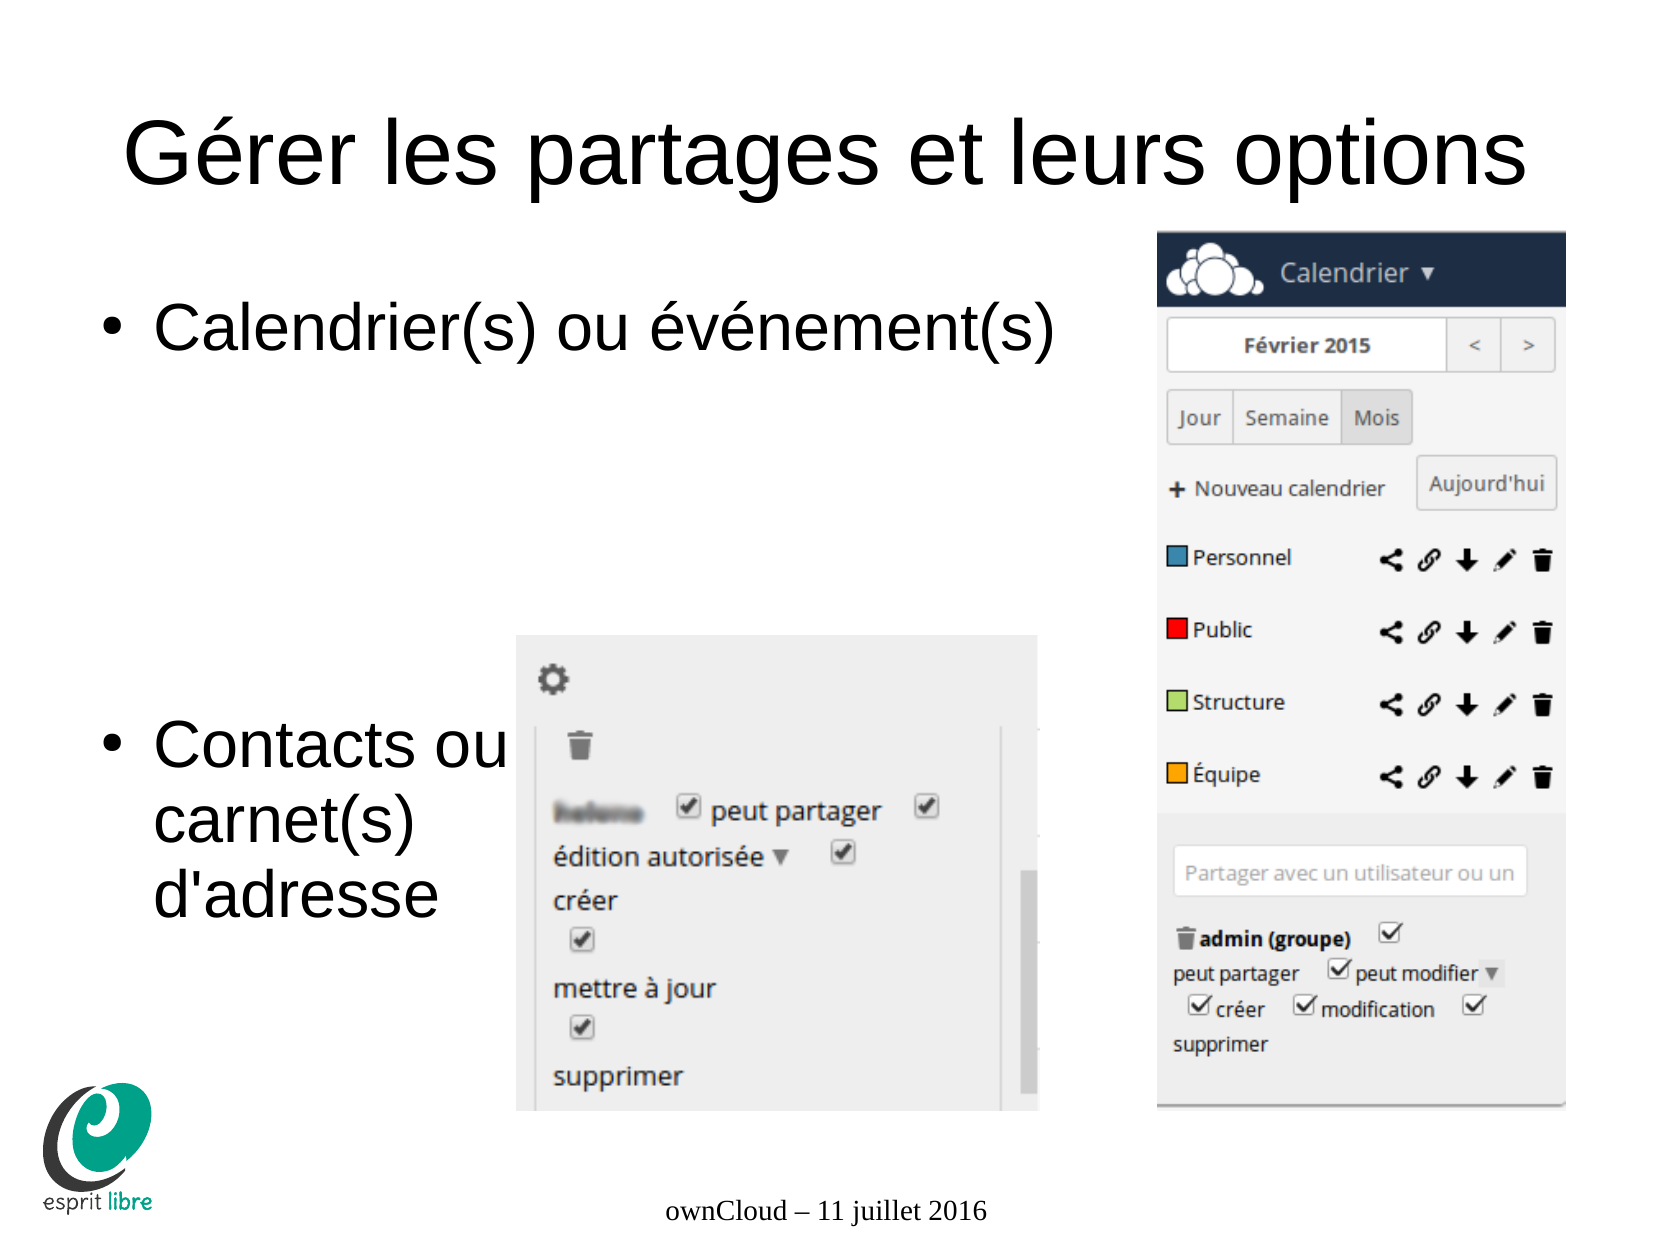

# Gérer les partages et leurs options
Calendrier(s) ou événement(s)
Contacts ou
carnet(s)
d'adresse